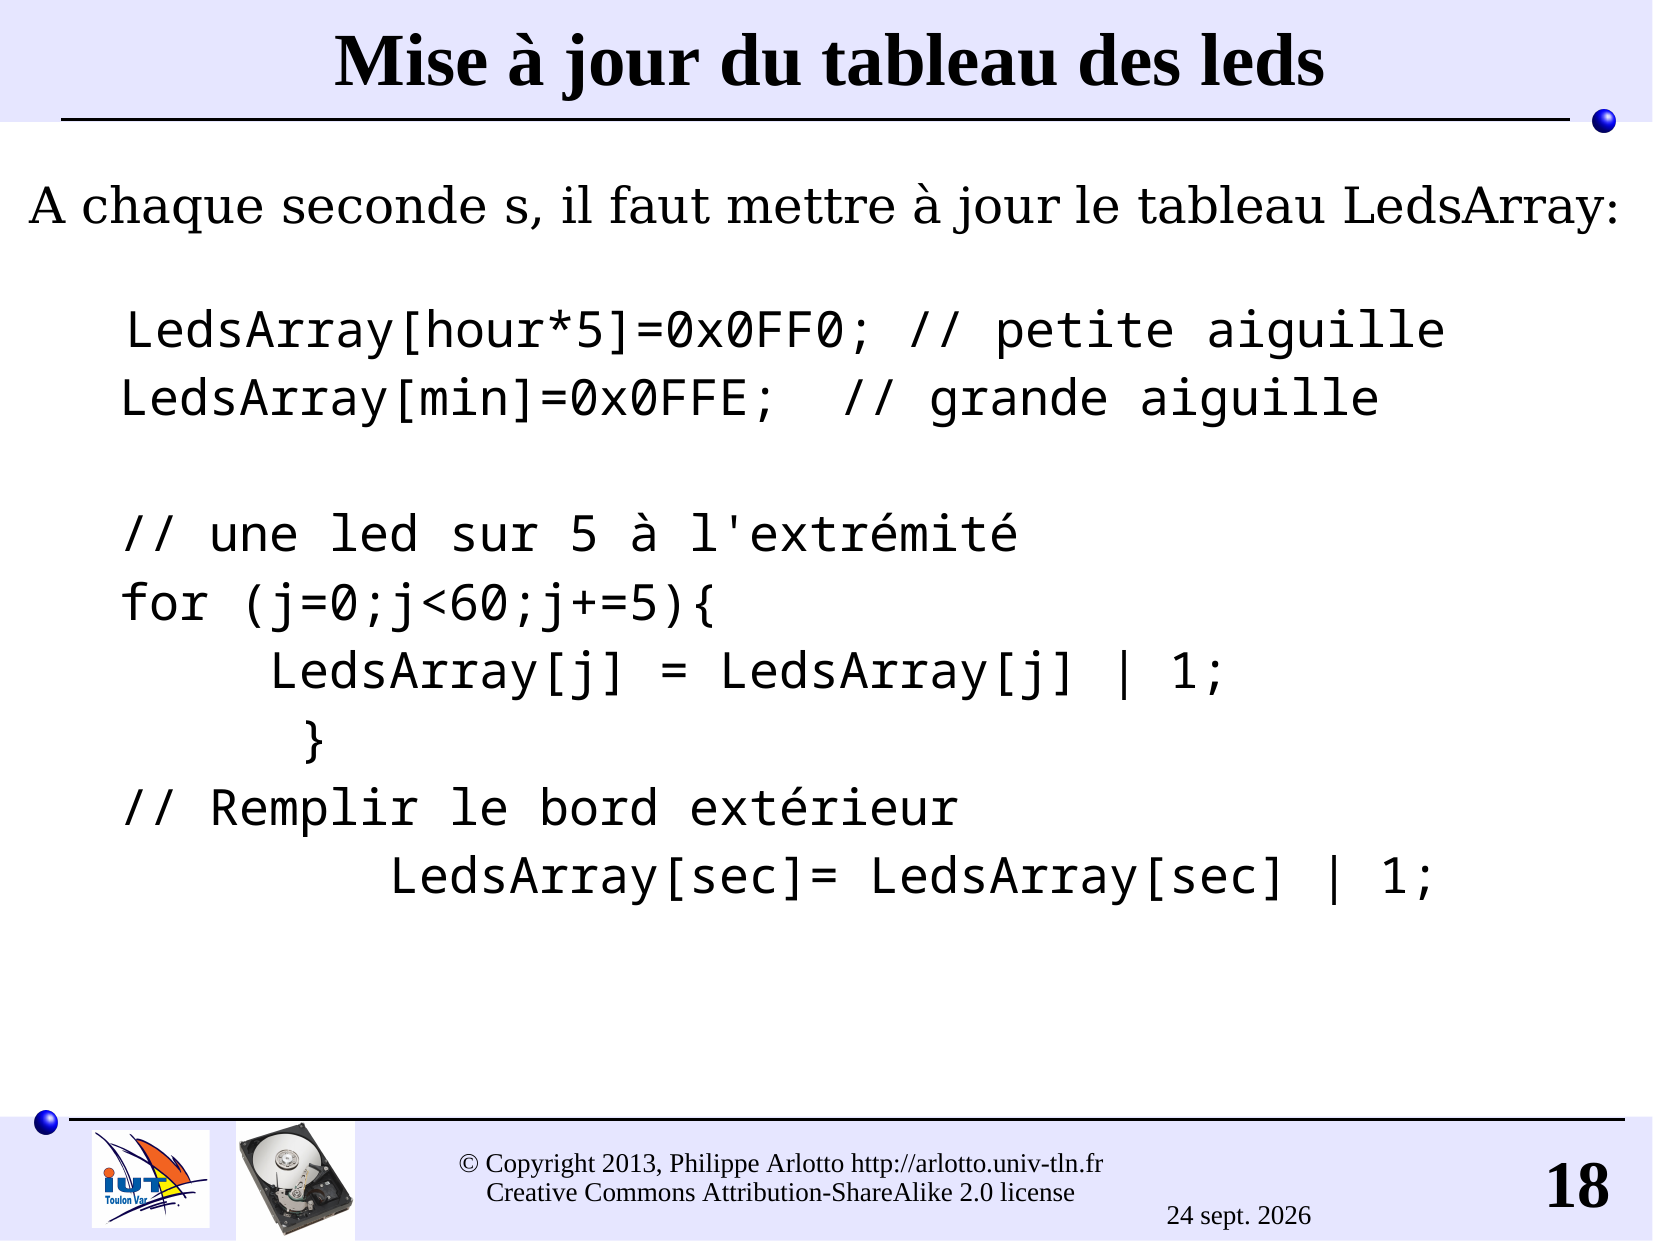

# Mise à jour du tableau des leds
A chaque seconde s, il faut mettre à jour le tableau LedsArray:
 LedsArray[hour*5]=0x0FF0; // petite aiguille
 LedsArray[min]=0x0FFE; // grande aiguille
 // une led sur 5 à l'extrémité
 for (j=0;j<60;j+=5){
 LedsArray[j] = LedsArray[j] | 1;
 }
 // Remplir le bord extérieur
 LedsArray[sec]= LedsArray[sec] | 1;